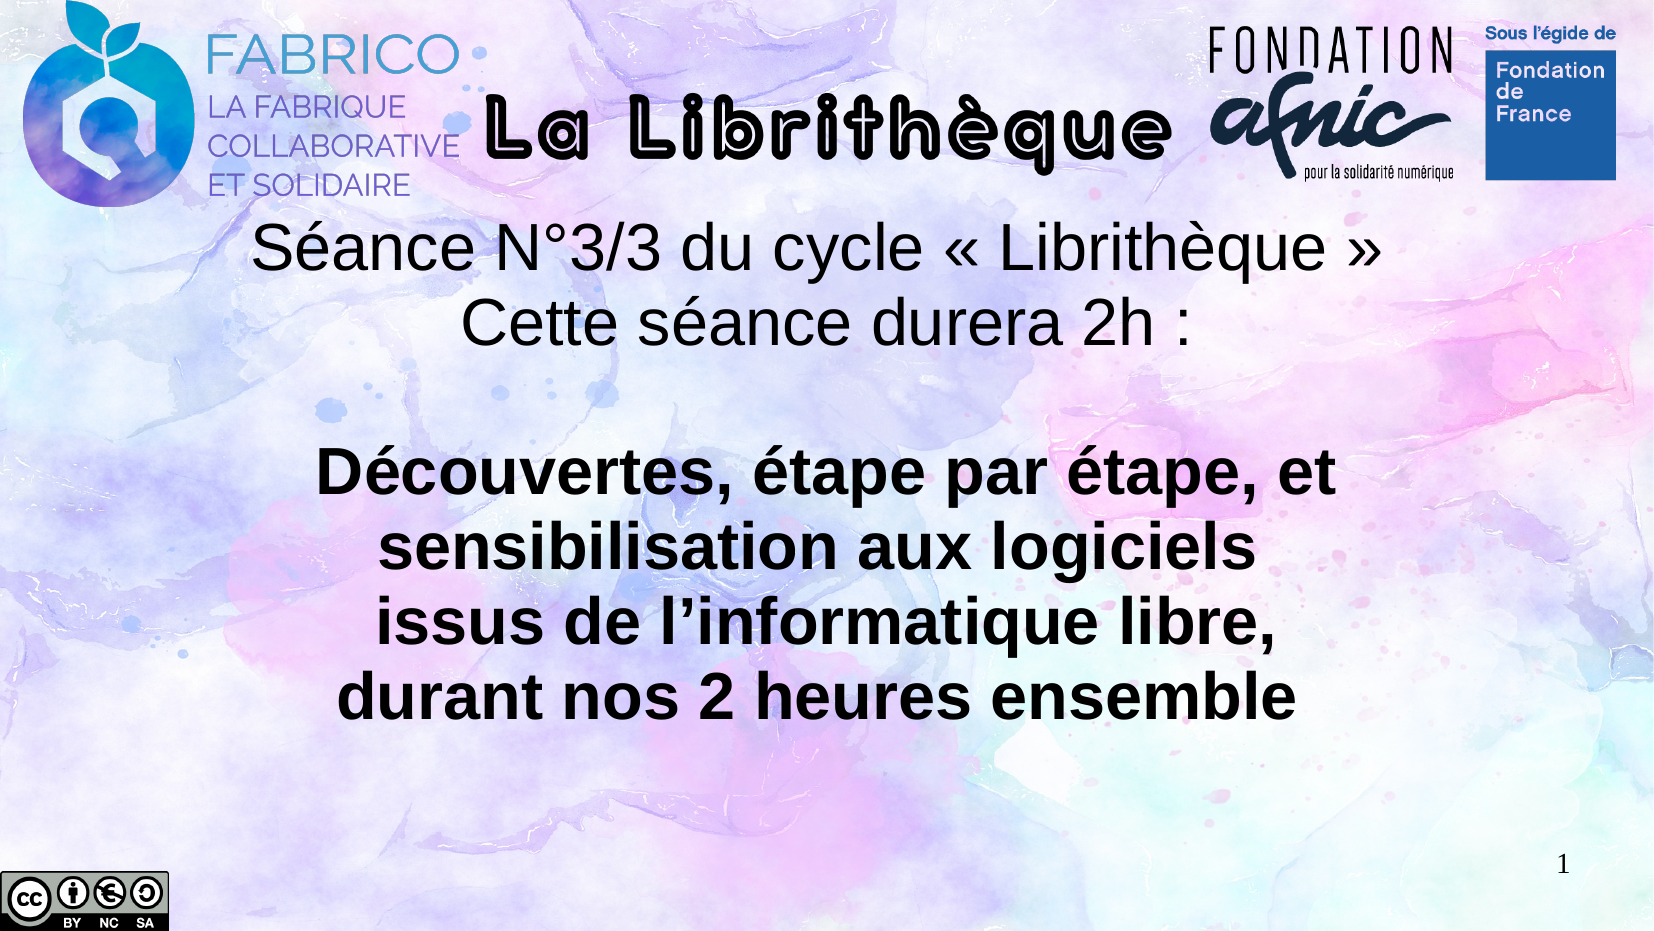

# Séance N°3/3 du cycle « Librithèque »
Cette séance durera 2h :
Découvertes, étape par étape, et sensibilisation aux logiciels
issus de l’informatique libre,
durant nos 2 heures ensemble
1